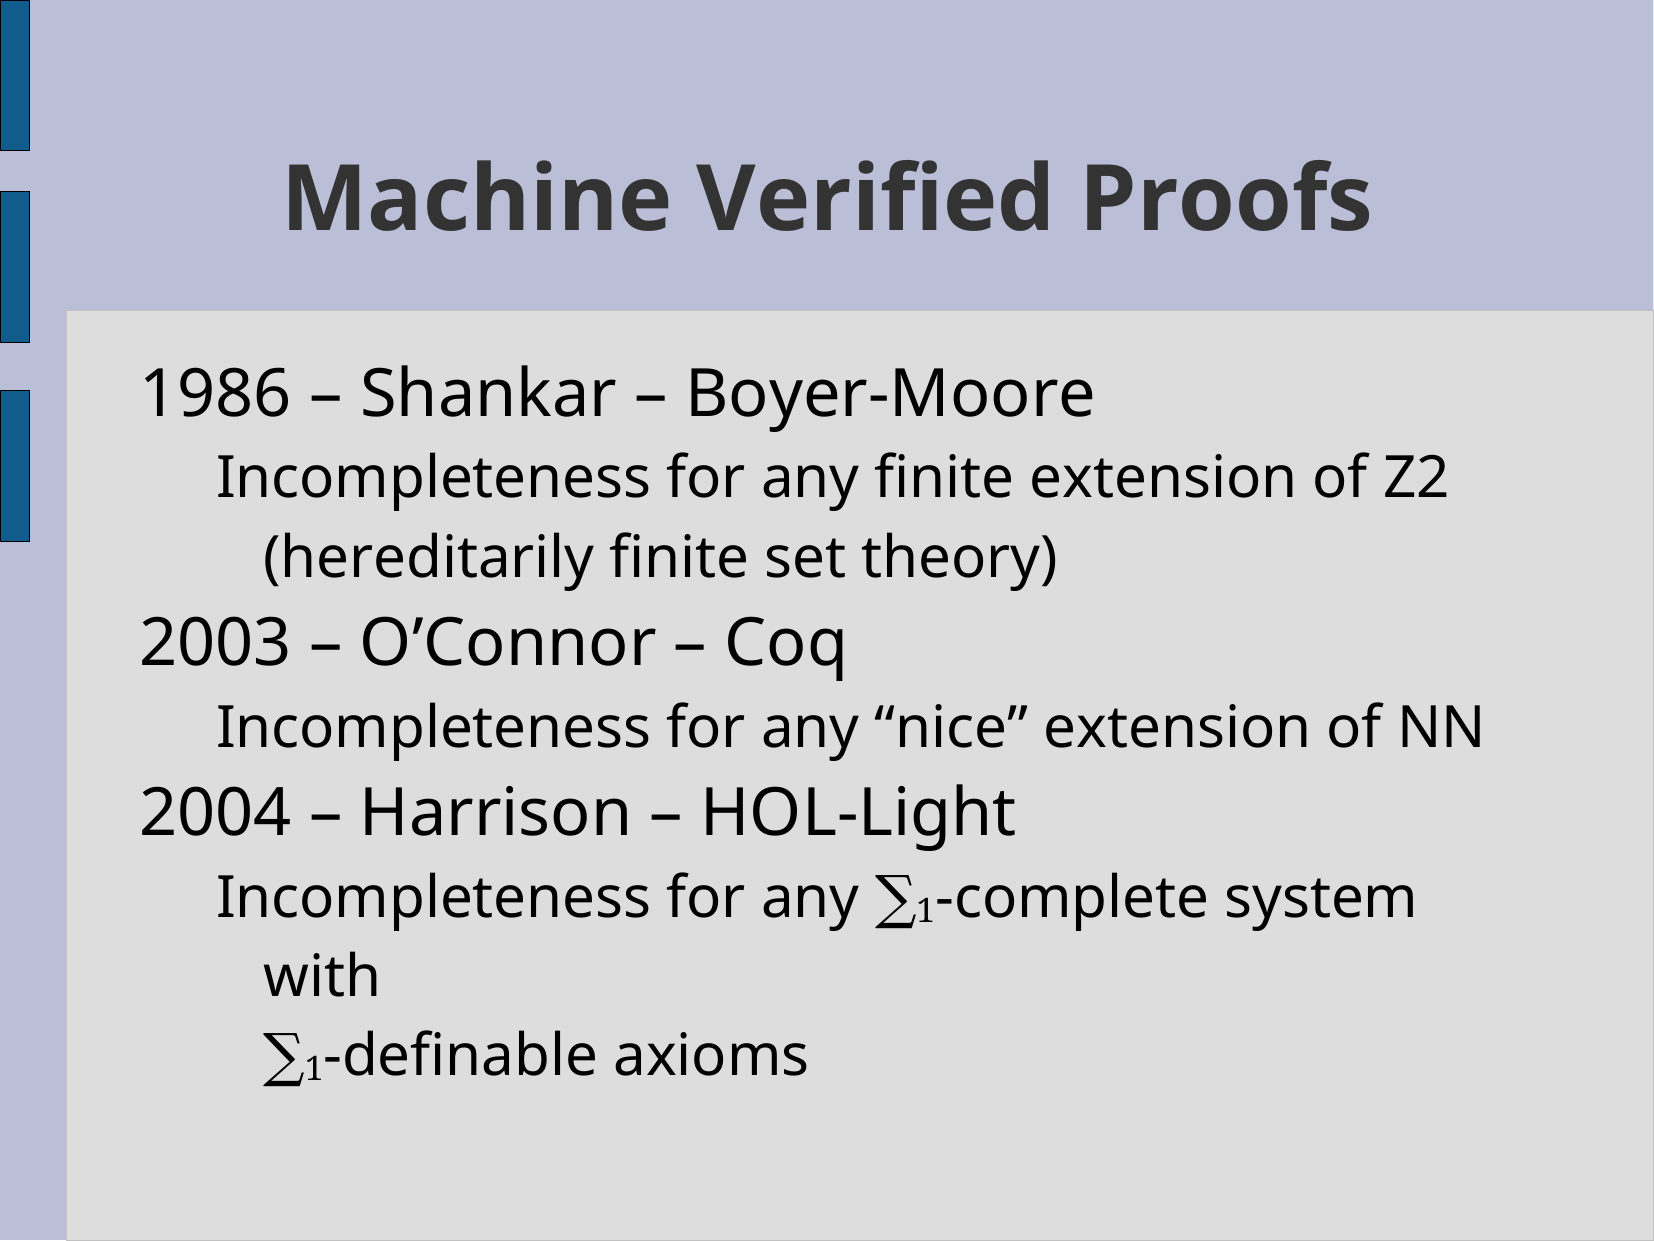

# Machine Verified Proofs
1986 – Shankar – Boyer-Moore
Incompleteness for any finite extension of Z2 (hereditarily finite set theory)
2003 – O’Connor – Coq
Incompleteness for any “nice” extension of NN
2004 – Harrison – HOL-Light
Incompleteness for any ∑1-complete system with
∑1-definable axioms